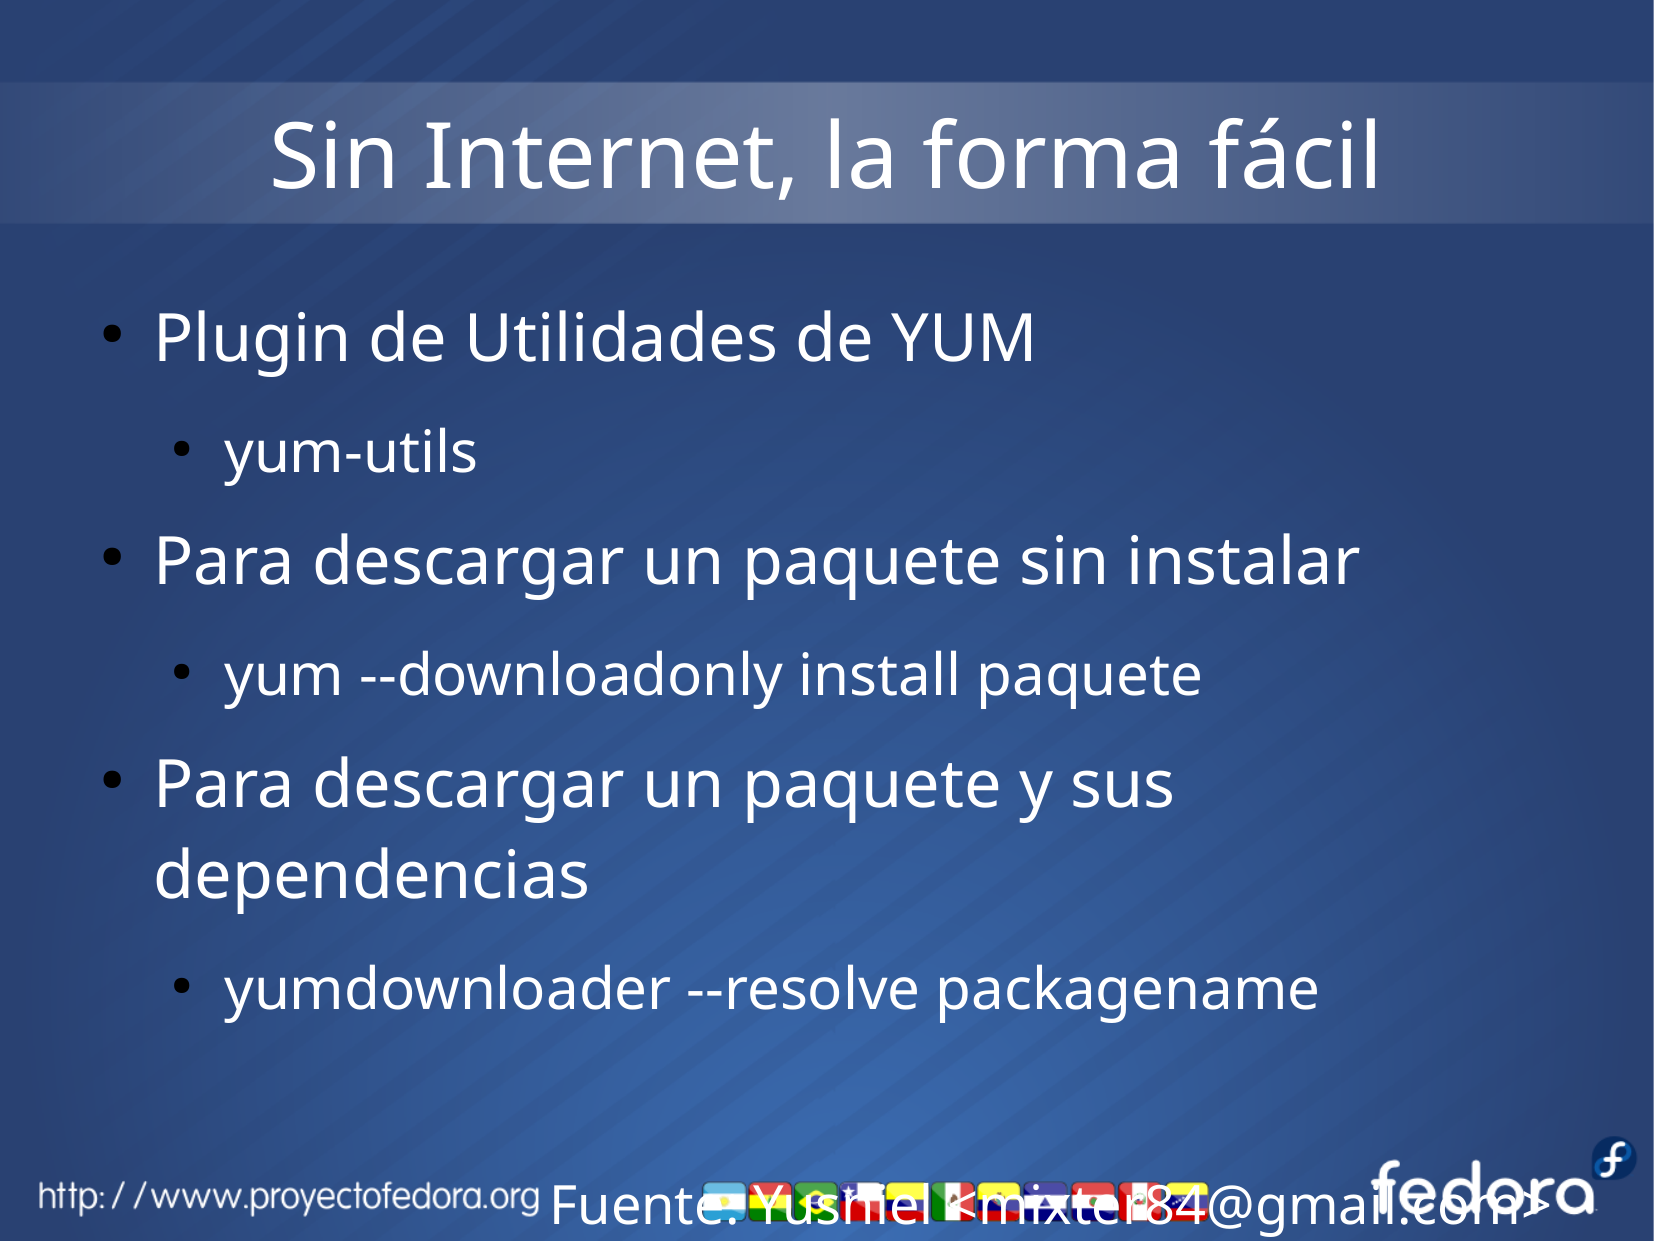

# Sin Internet, la forma fácil
Plugin de Utilidades de YUM
yum-utils
Para descargar un paquete sin instalar
yum --downloadonly install paquete
Para descargar un paquete y sus dependencias
yumdownloader --resolve packagename
Fuente: Yusniel <mixter84@gmail.com>